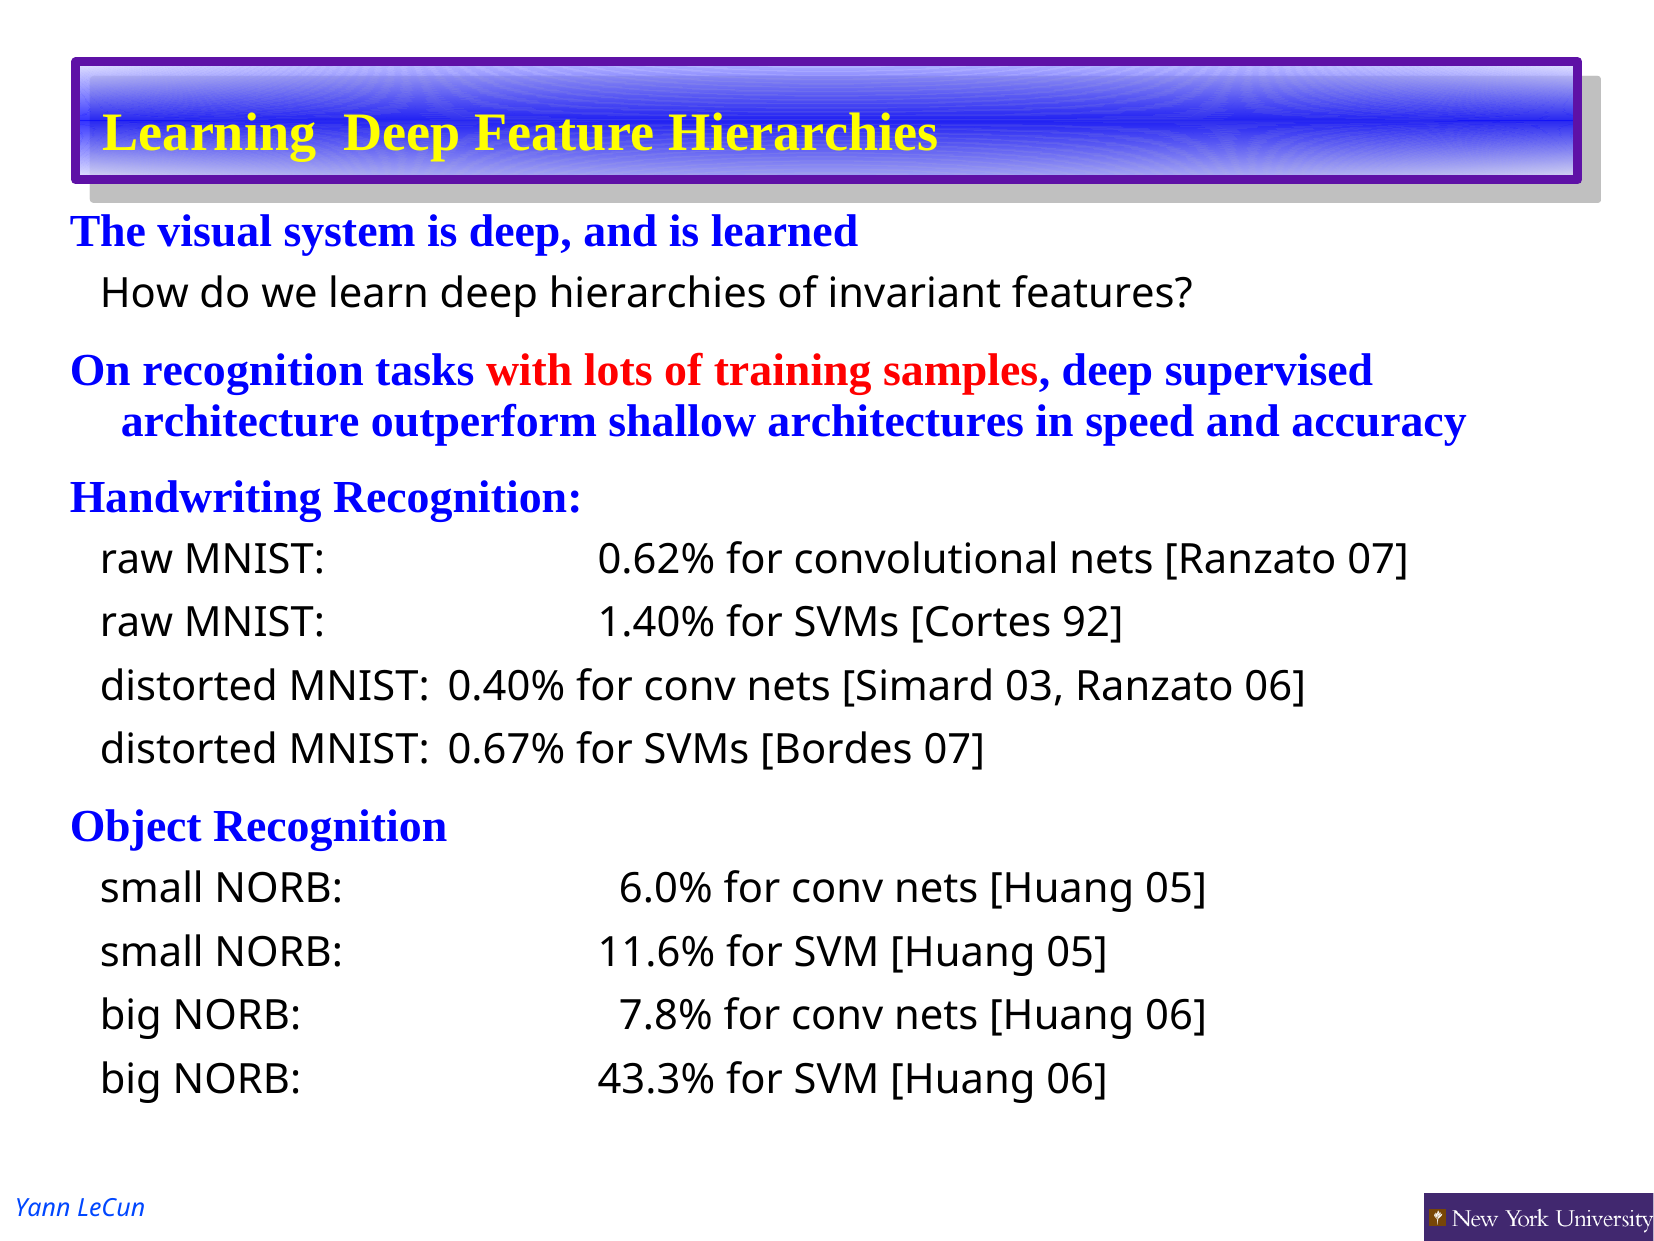

# Learning Deep Feature Hierarchies
The visual system is deep, and is learned
How do we learn deep hierarchies of invariant features?
On recognition tasks with lots of training samples, deep supervised architecture outperform shallow architectures in speed and accuracy
Handwriting Recognition:
raw MNIST: 		0.62% for convolutional nets [Ranzato 07]
raw MNIST: 		1.40% for SVMs [Cortes 92]
distorted MNIST: 	0.40% for conv nets [Simard 03, Ranzato 06]
distorted MNIST: 	0.67% for SVMs [Bordes 07]
Object Recognition
small NORB: 		 6.0% for conv nets [Huang 05]
small NORB: 		11.6% for SVM [Huang 05]
big NORB: 		 7.8% for conv nets [Huang 06]
big NORB: 		43.3% for SVM [Huang 06]